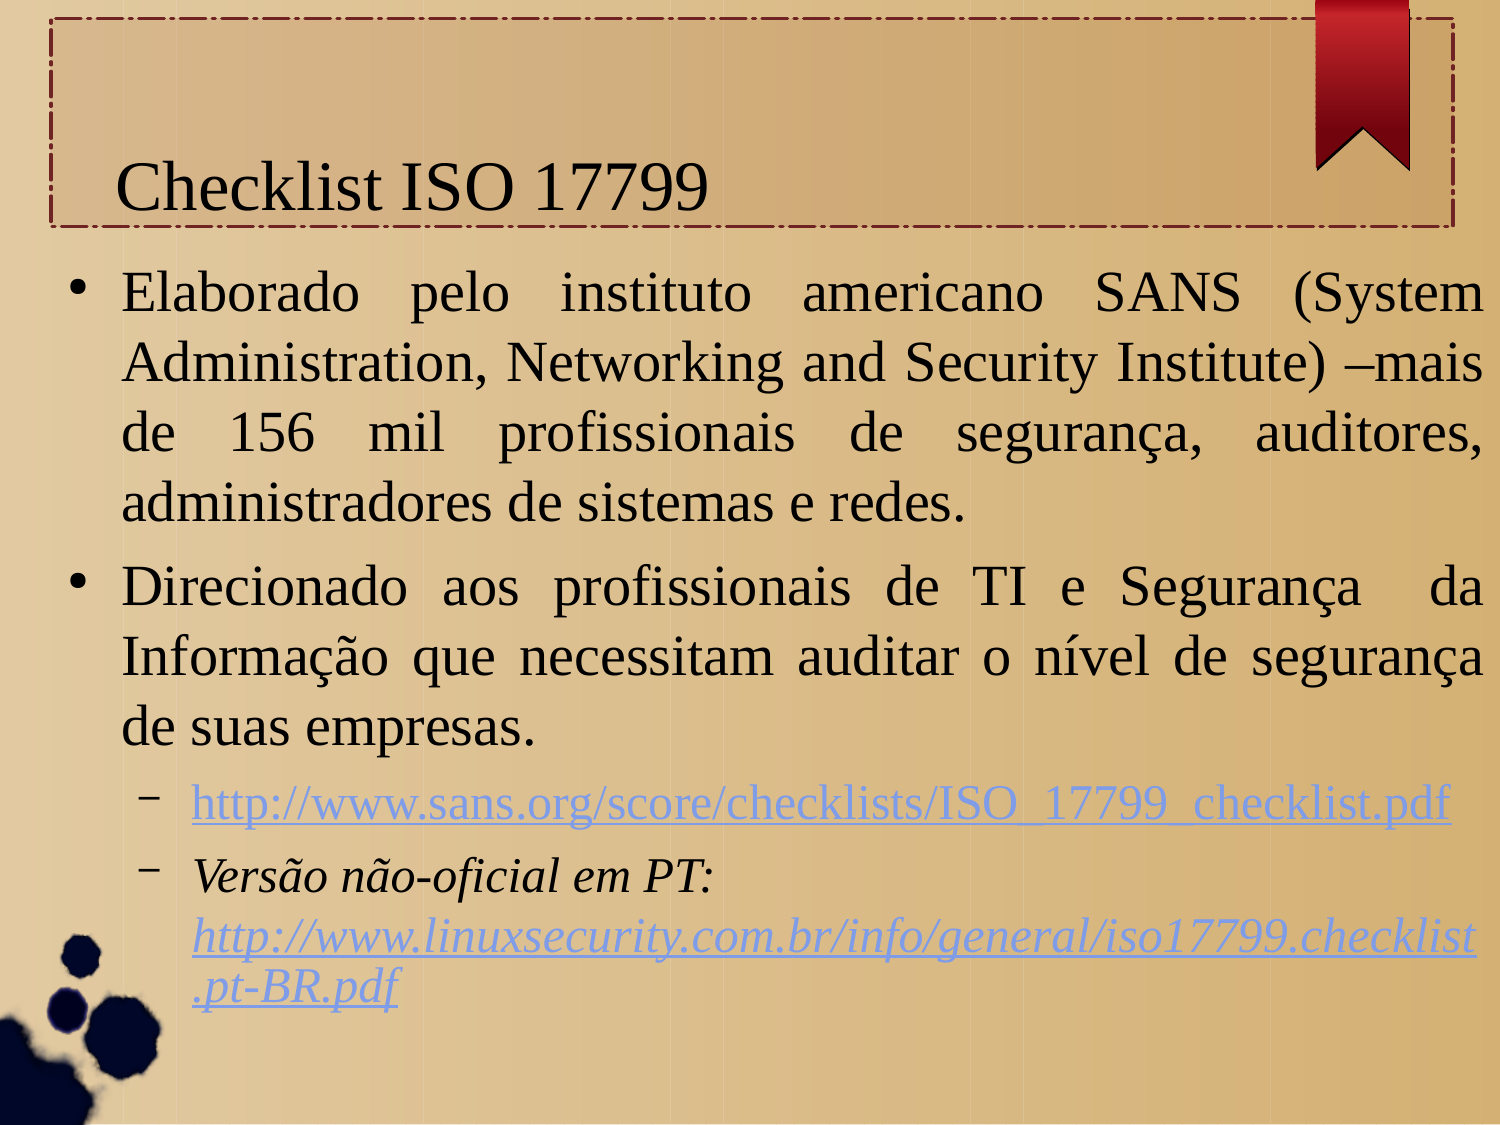

# Checklist ISO 17799
Elaborado pelo instituto americano SANS (System Administration, Networking and Security Institute) –mais de 156 mil profissionais de segurança, auditores, administradores de sistemas e redes.
Direcionado aos profissionais de TI e Segurança da Informação que necessitam auditar o nível de segurança de suas empresas.
http://www.sans.org/score/checklists/ISO_17799_checklist.pdf
Versão não-oficial em PT: http://www.linuxsecurity.com.br/info/general/iso17799.checklist.pt-BR.pdf